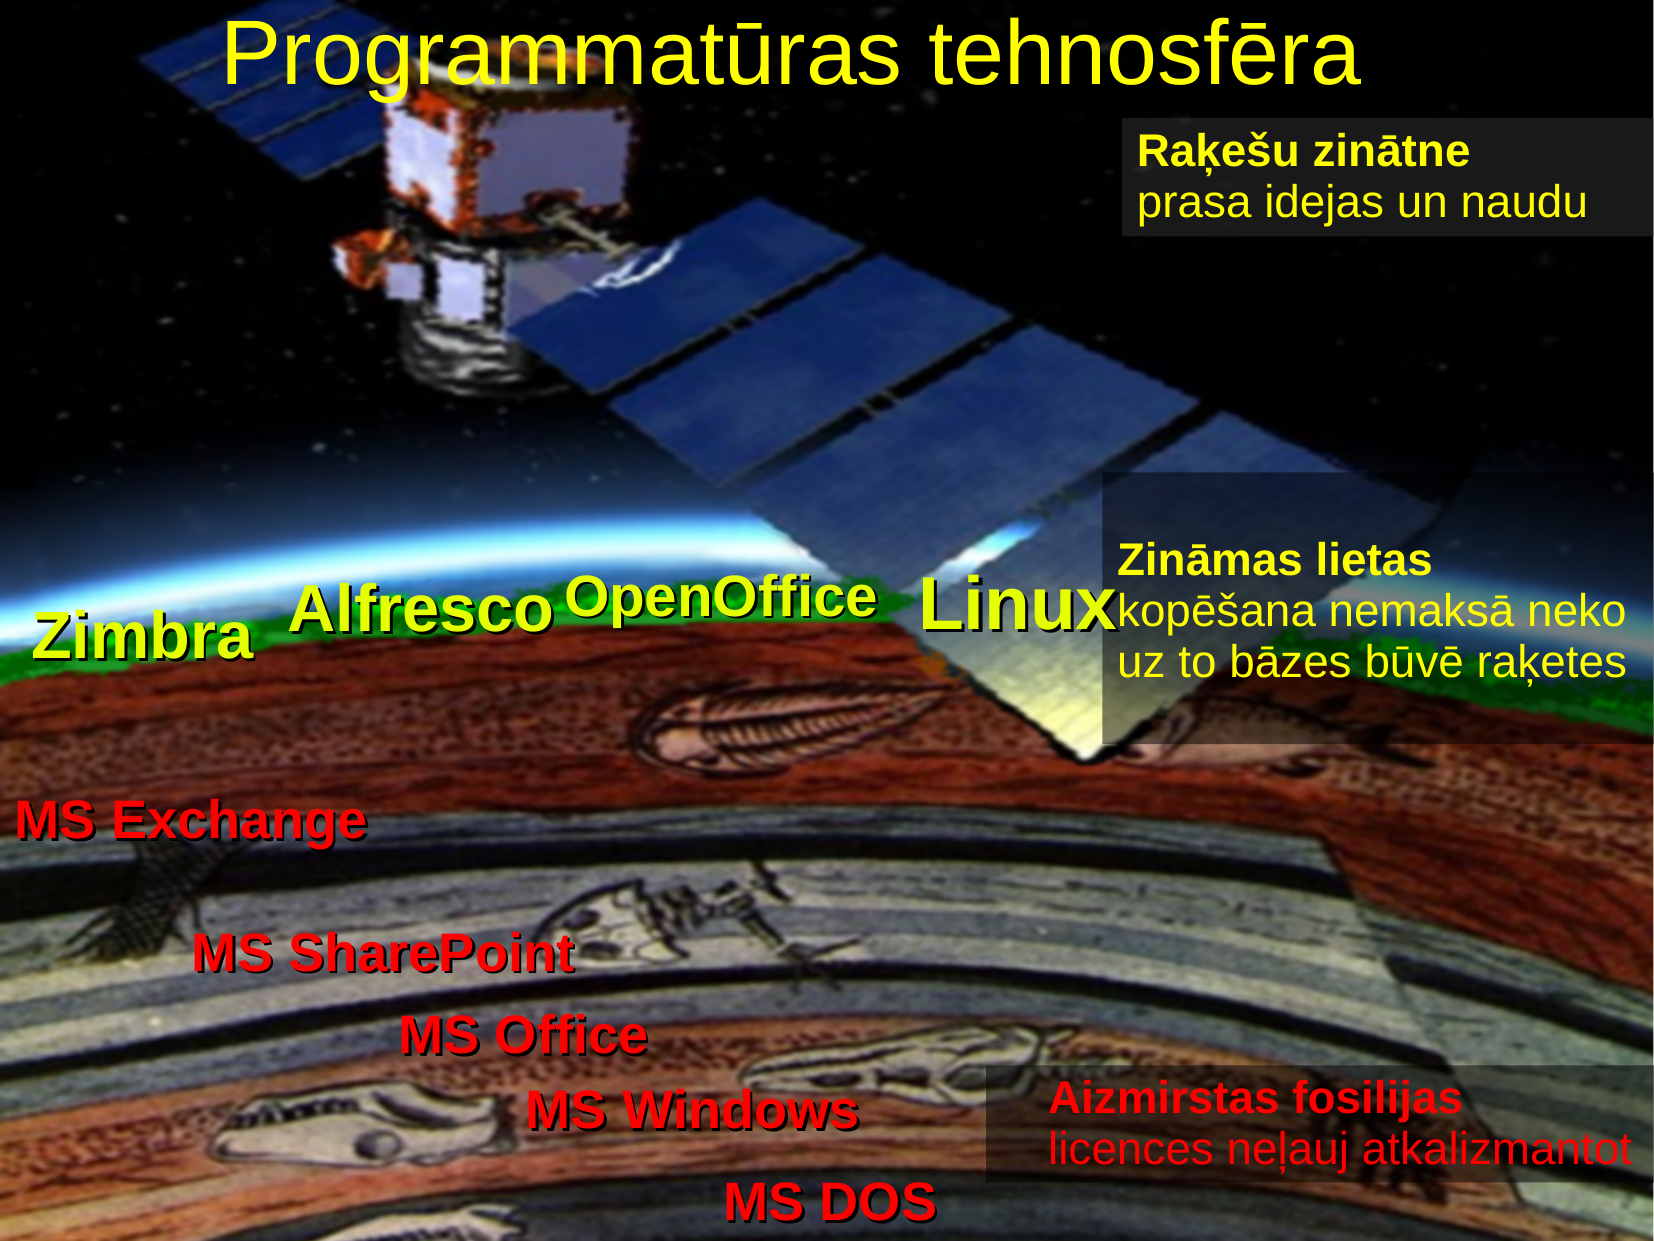

# Programmatūras tehnosfēra
Raķešu zinātne
prasa idejas un naudu
Zināmas lietas
kopēšana nemaksā neko
uz to bāzes būvē raķetes
Linux
OpenOffice
Alfresco
Zimbra
MS Exchange
MS SharePoint
MS Office
Aizmirstas fosilijas
licences neļauj atkalizmantot
MS Windows
MS DOS